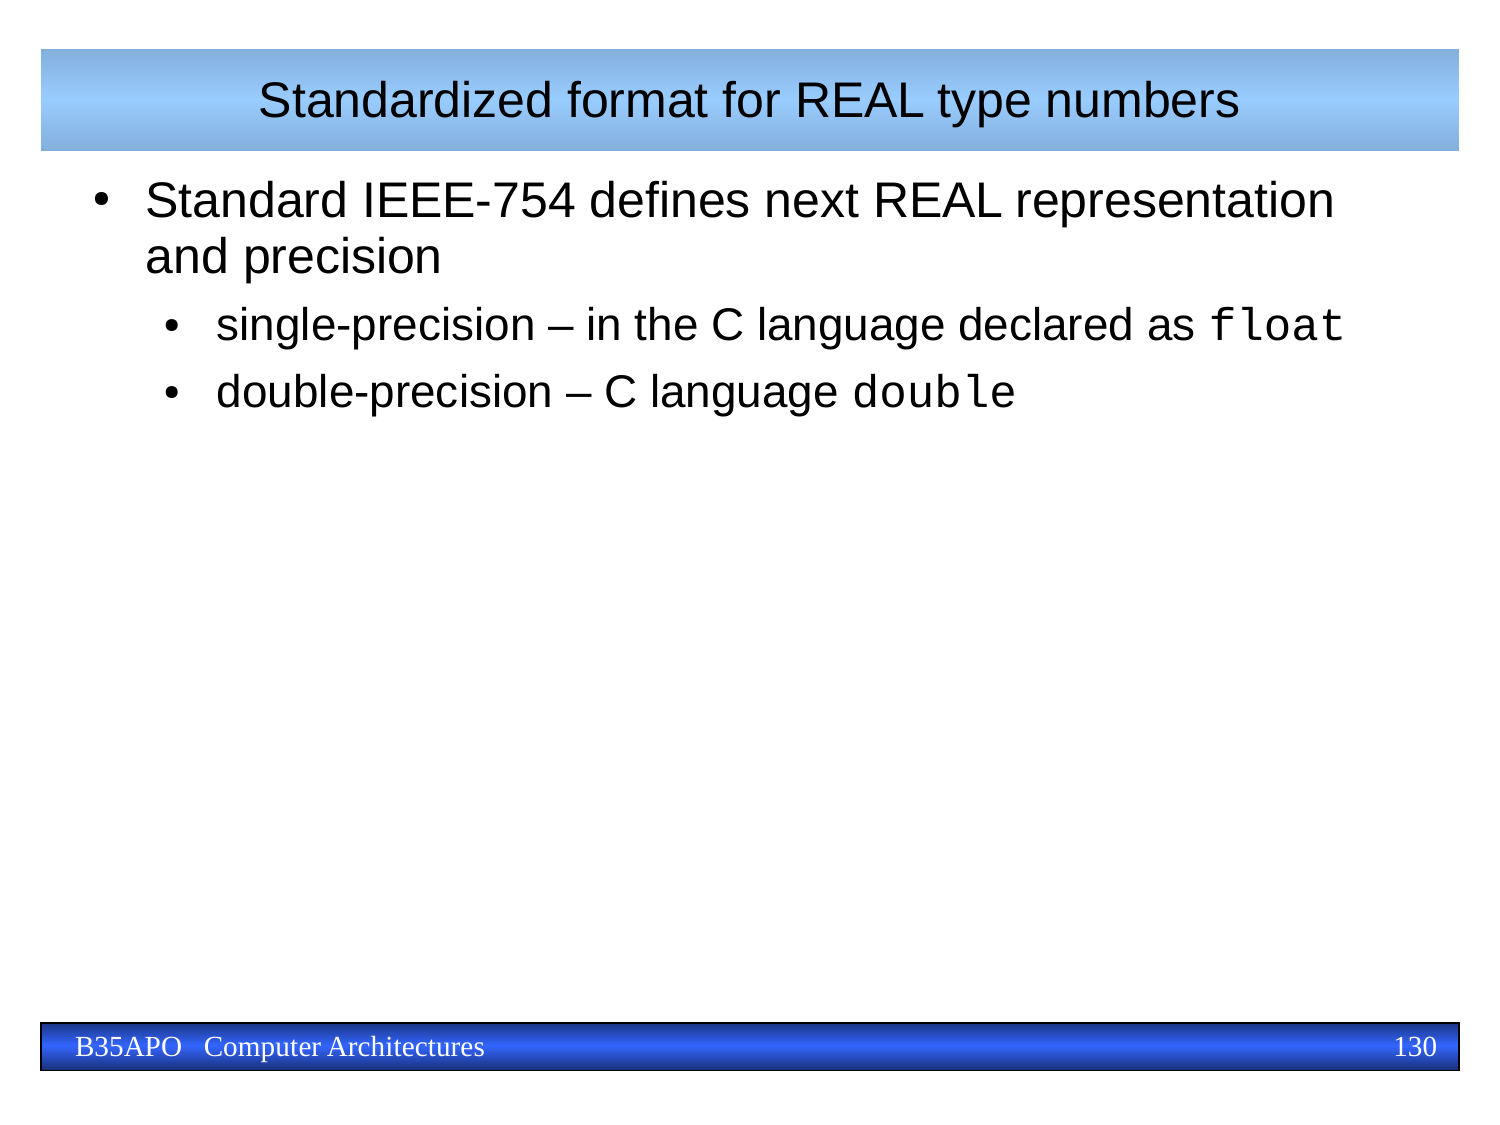

# Standardized format for REAL type numbers
Standard IEEE-754 defines next REAL representation and precision
single-precision – in the C language declared as float
double-precision – C language double
B35APO Computer Architectures
130